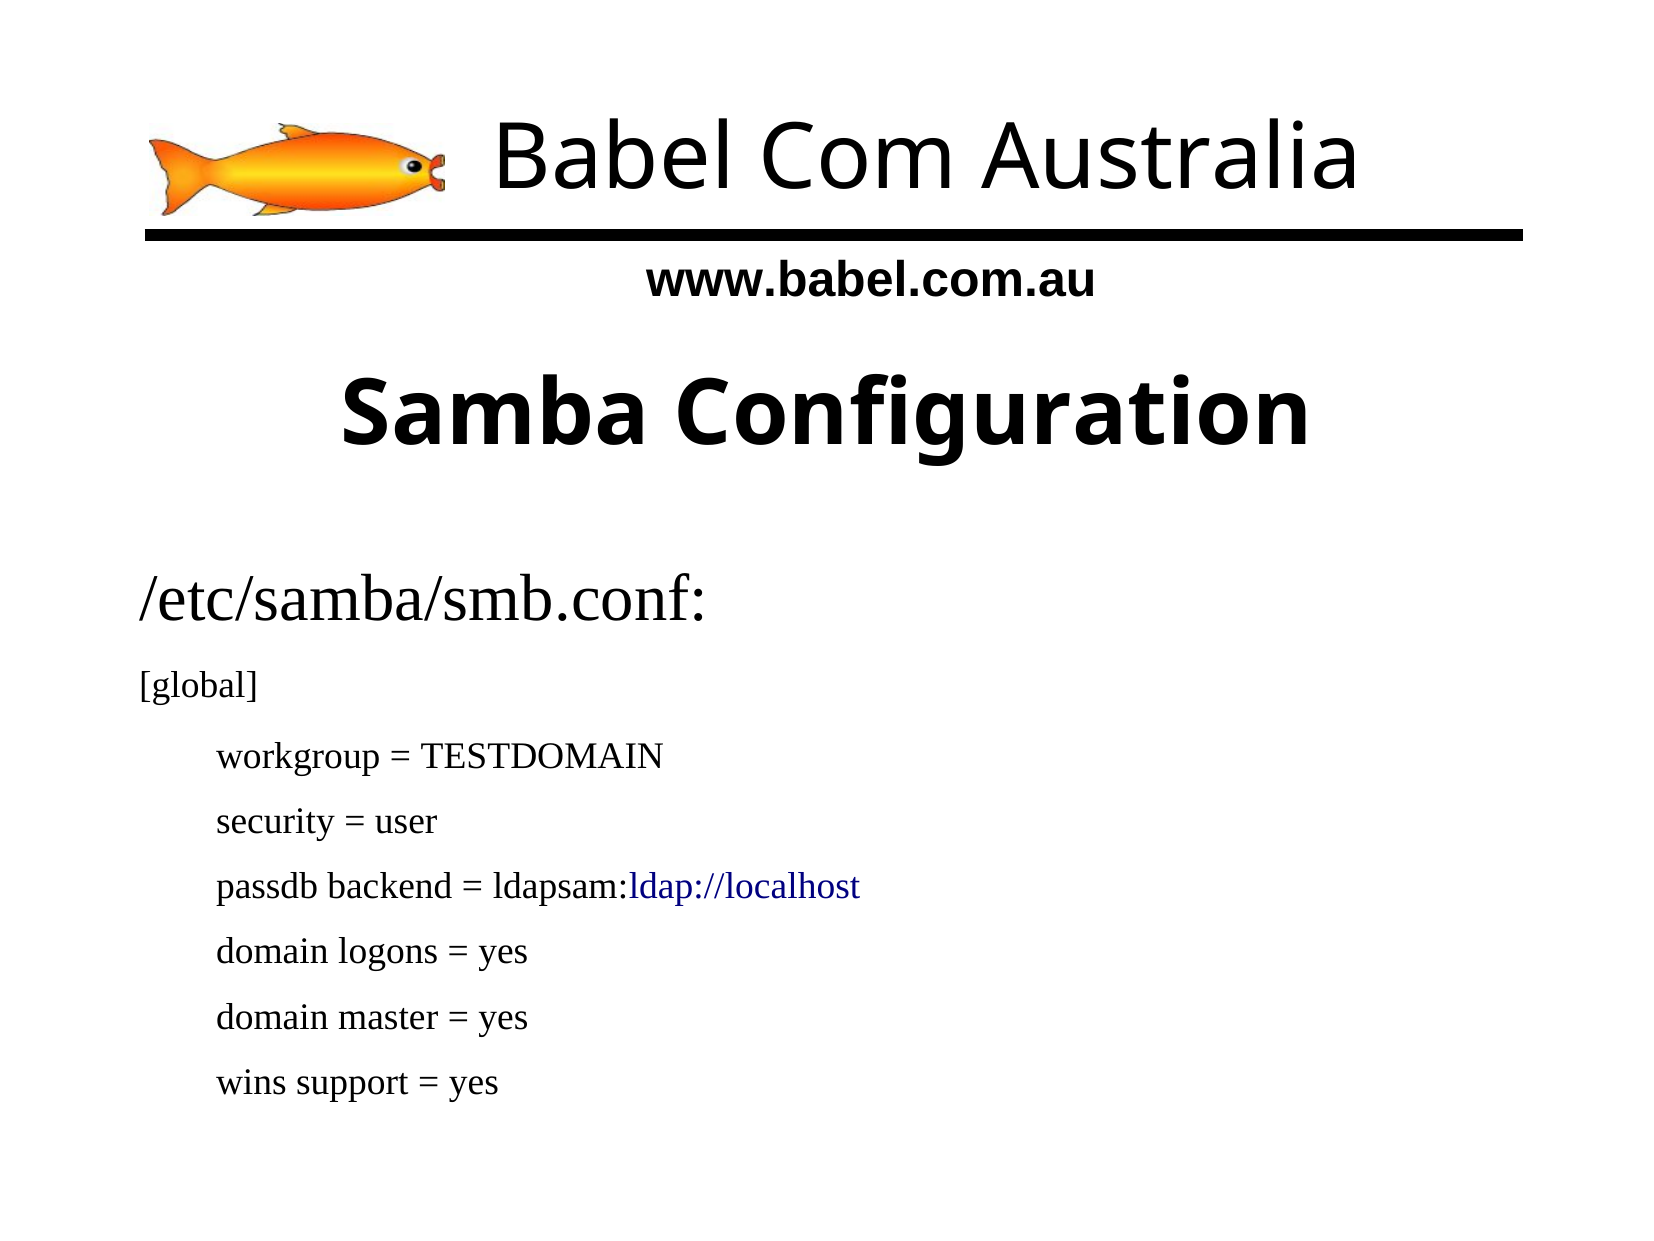

# Samba Configuration
/etc/samba/smb.conf:
[global]
workgroup = TESTDOMAIN
security = user
passdb backend = ldapsam:ldap://localhost
domain logons = yes
domain master = yes
wins support = yes